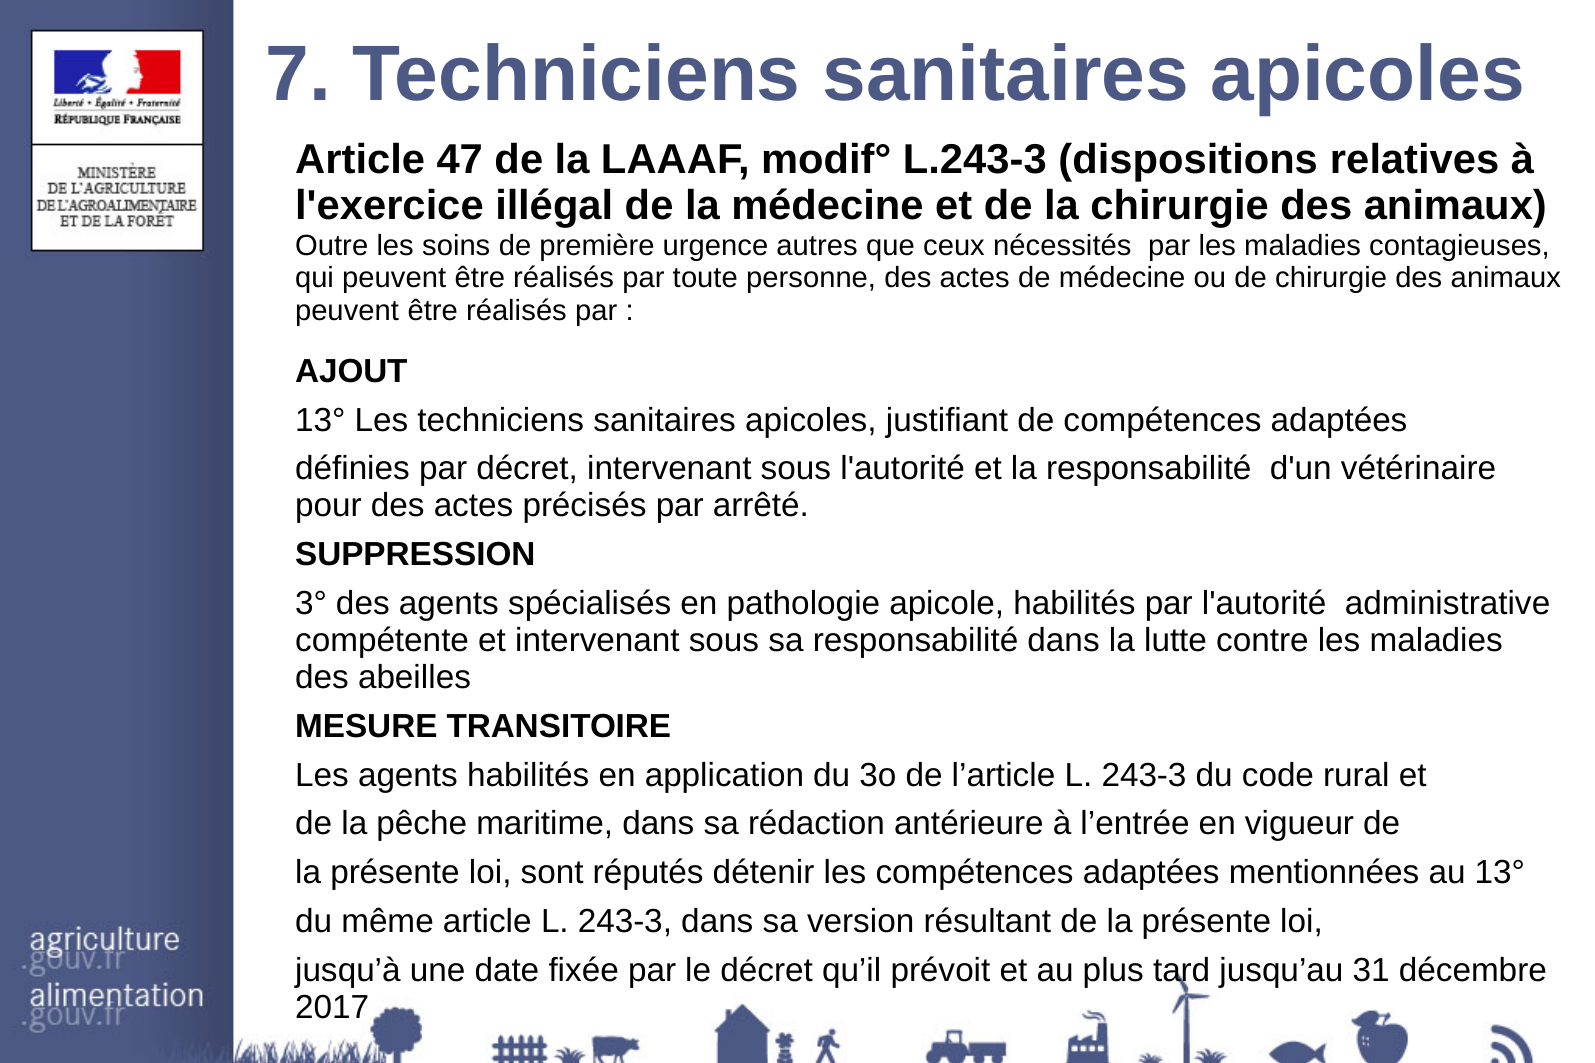

# 7. Techniciens sanitaires apicoles
Article 47 de la LAAAF, modif° L.243-3 (dispositions relatives à l'exercice illégal de la médecine et de la chirurgie des animaux) Outre les soins de première urgence autres que ceux nécessités par les maladies contagieuses, qui peuvent être réalisés par toute personne, des actes de médecine ou de chirurgie des animaux peuvent être réalisés par :
AJOUT
13° Les techniciens sanitaires apicoles, justifiant de compétences adaptées
définies par décret, intervenant sous l'autorité et la responsabilité d'un vétérinaire pour des actes précisés par arrêté.
SUPPRESSION
3° des agents spécialisés en pathologie apicole, habilités par l'autorité administrative compétente et intervenant sous sa responsabilité dans la lutte contre les maladies des abeilles
MESURE TRANSITOIRE
Les agents habilités en application du 3o de l’article L. 243-3 du code rural et
de la pêche maritime, dans sa rédaction antérieure à l’entrée en vigueur de
la présente loi, sont réputés détenir les compétences adaptées mentionnées au 13°
du même article L. 243-3, dans sa version résultant de la présente loi,
jusqu’à une date fixée par le décret qu’il prévoit et au plus tard jusqu’au 31 décembre 2017